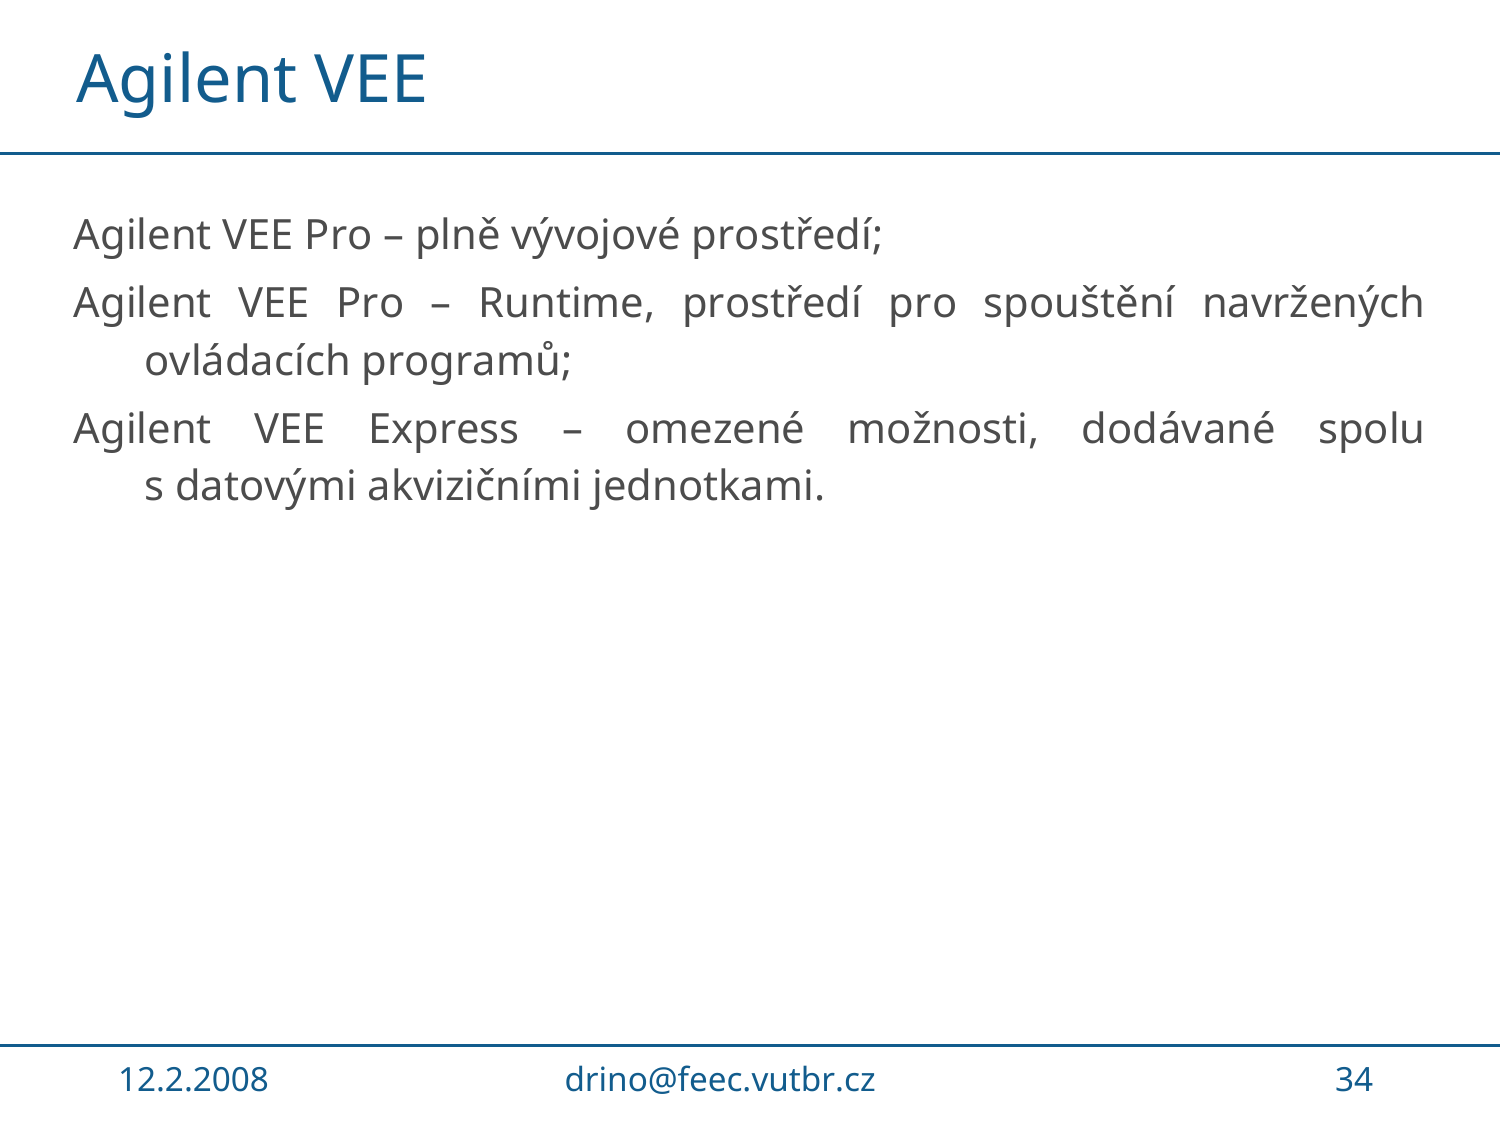

# Agilent VEE
Agilent VEE Pro – plně vývojové prostředí;
Agilent VEE Pro – Runtime, prostředí pro spouštění navržených ovládacích programů;
Agilent VEE Express – omezené možnosti, dodávané spolu s datovými akvizičními jednotkami.
12.2.2008
drino@feec.vutbr.cz